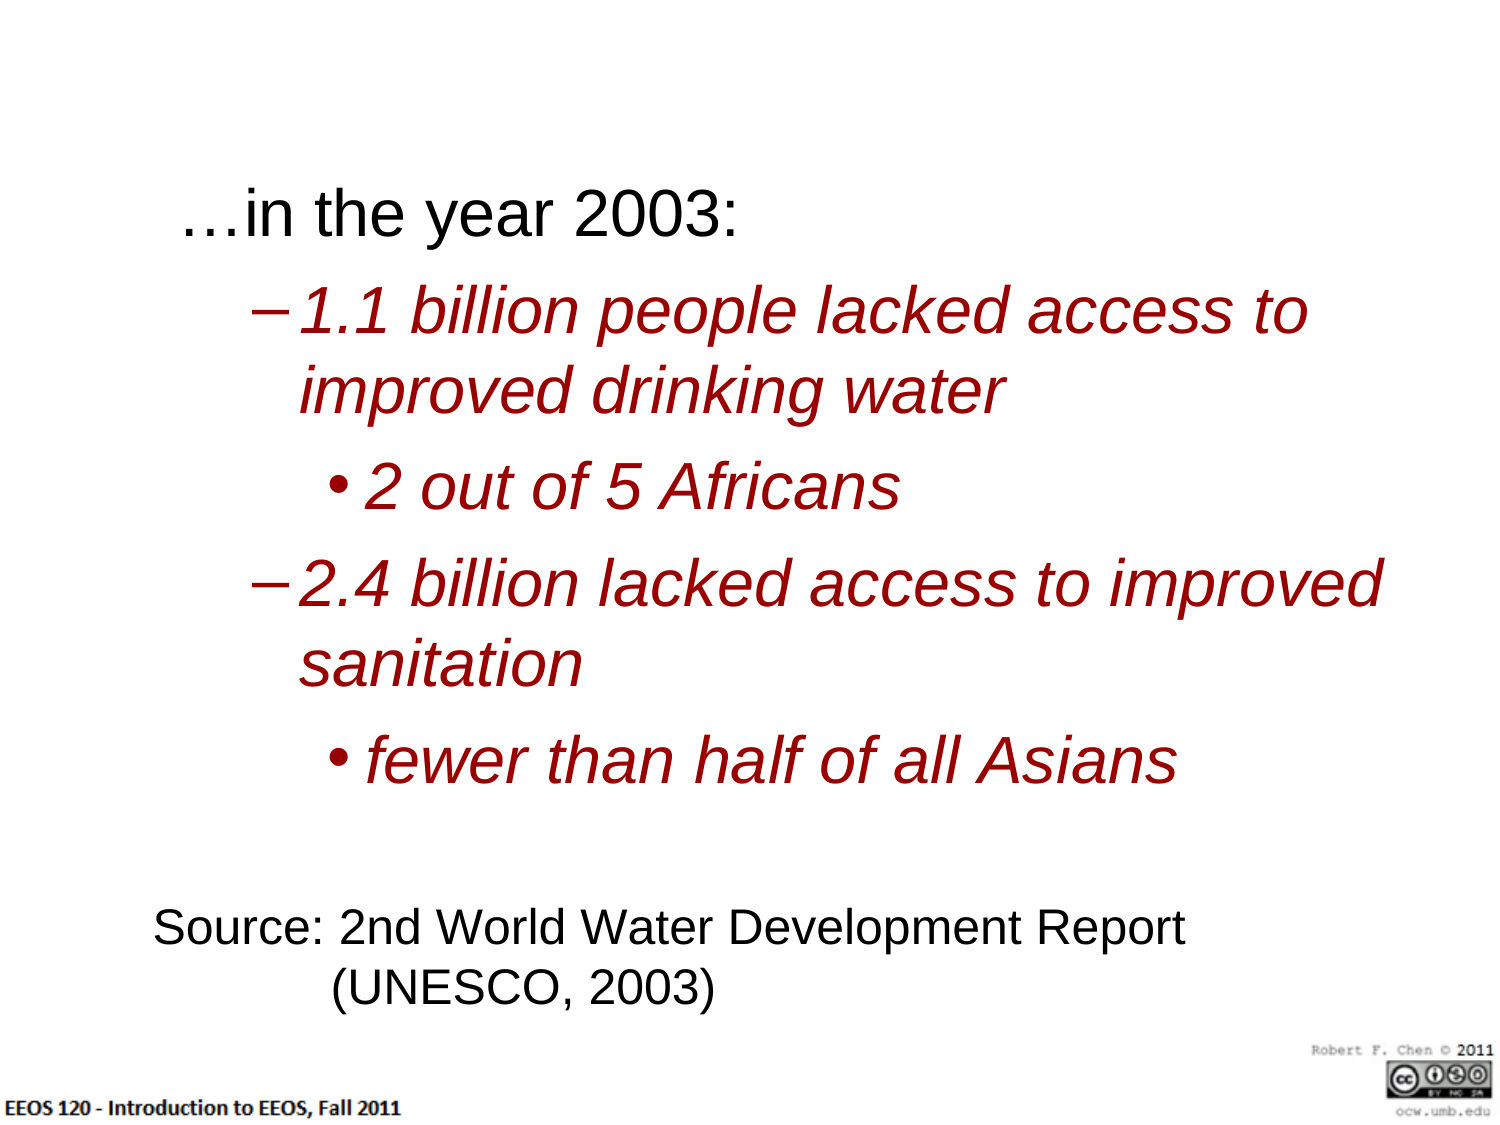

# …in the year 2003:
1.1 billion people lacked access to improved drinking water
2 out of 5 Africans
2.4 billion lacked access to improved sanitation
fewer than half of all Asians
Source: 2nd World Water Development Report
	 (UNESCO, 2003)